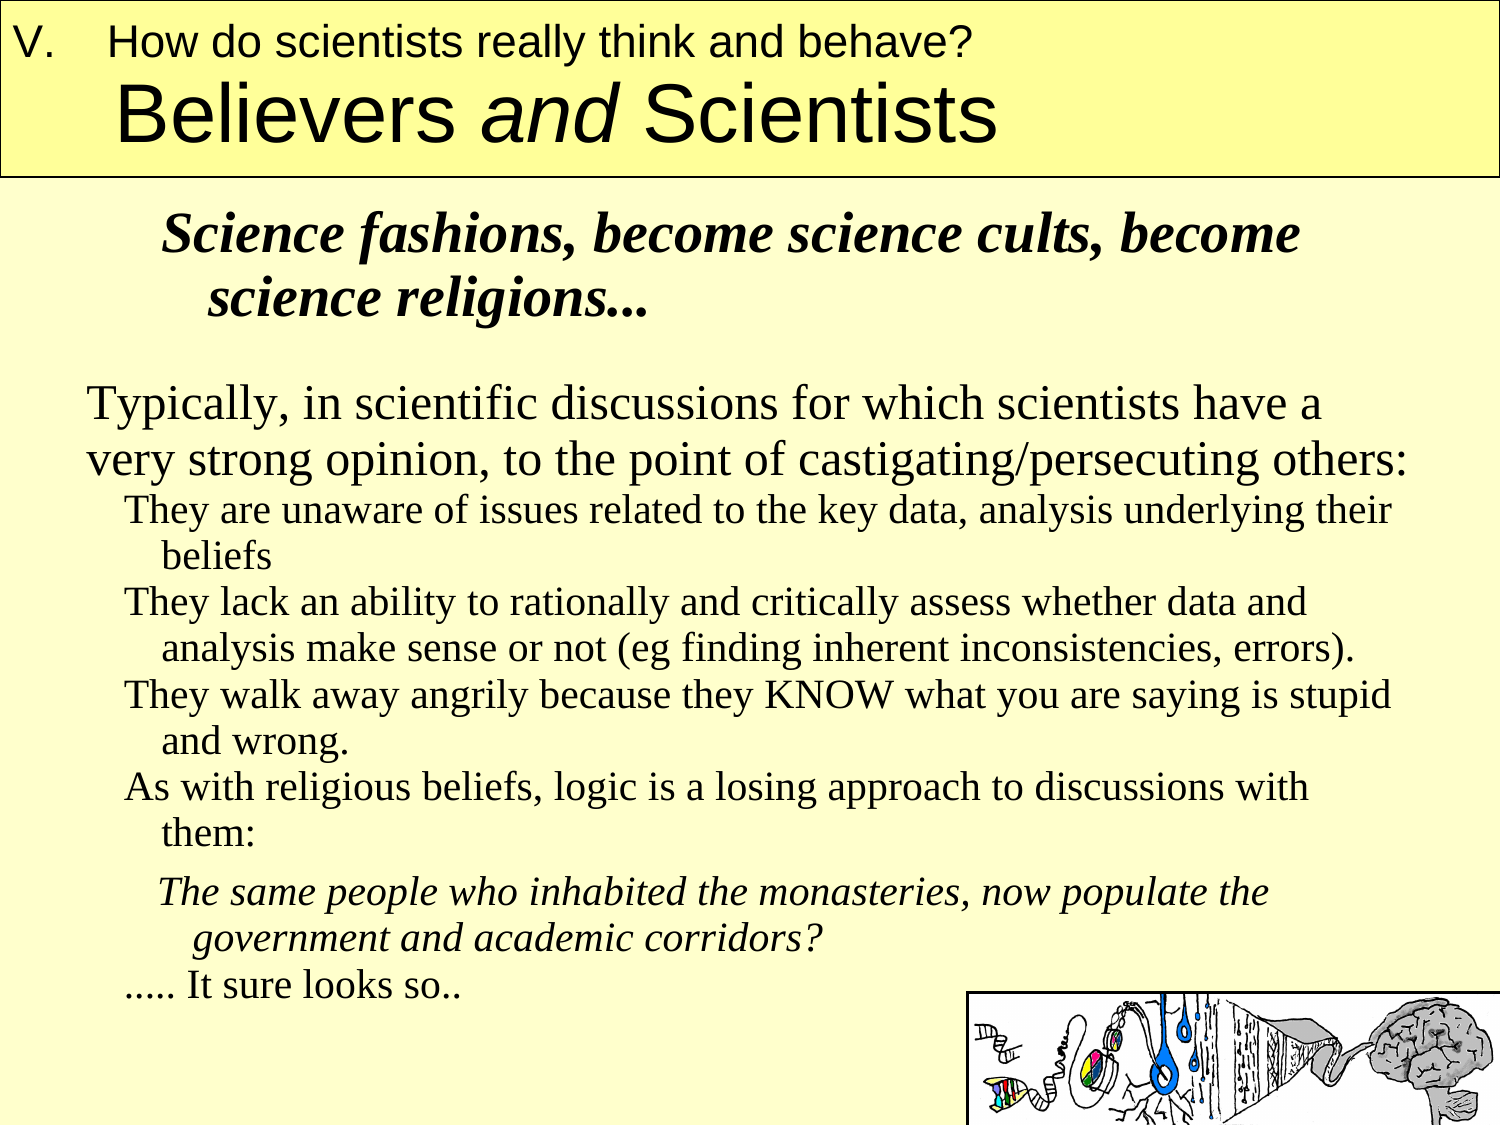

# V. How do scientists really think and behave? Believers and Scientists
Science fashions, become science cults, become science religions...
Typically, in scientific discussions for which scientists have a very strong opinion, to the point of castigating/persecuting others:
They are unaware of issues related to the key data, analysis underlying their beliefs
They lack an ability to rationally and critically assess whether data and analysis make sense or not (eg finding inherent inconsistencies, errors).
They walk away angrily because they KNOW what you are saying is stupid and wrong.
As with religious beliefs, logic is a losing approach to discussions with them:
The same people who inhabited the monasteries, now populate the government and academic corridors?
..... It sure looks so..